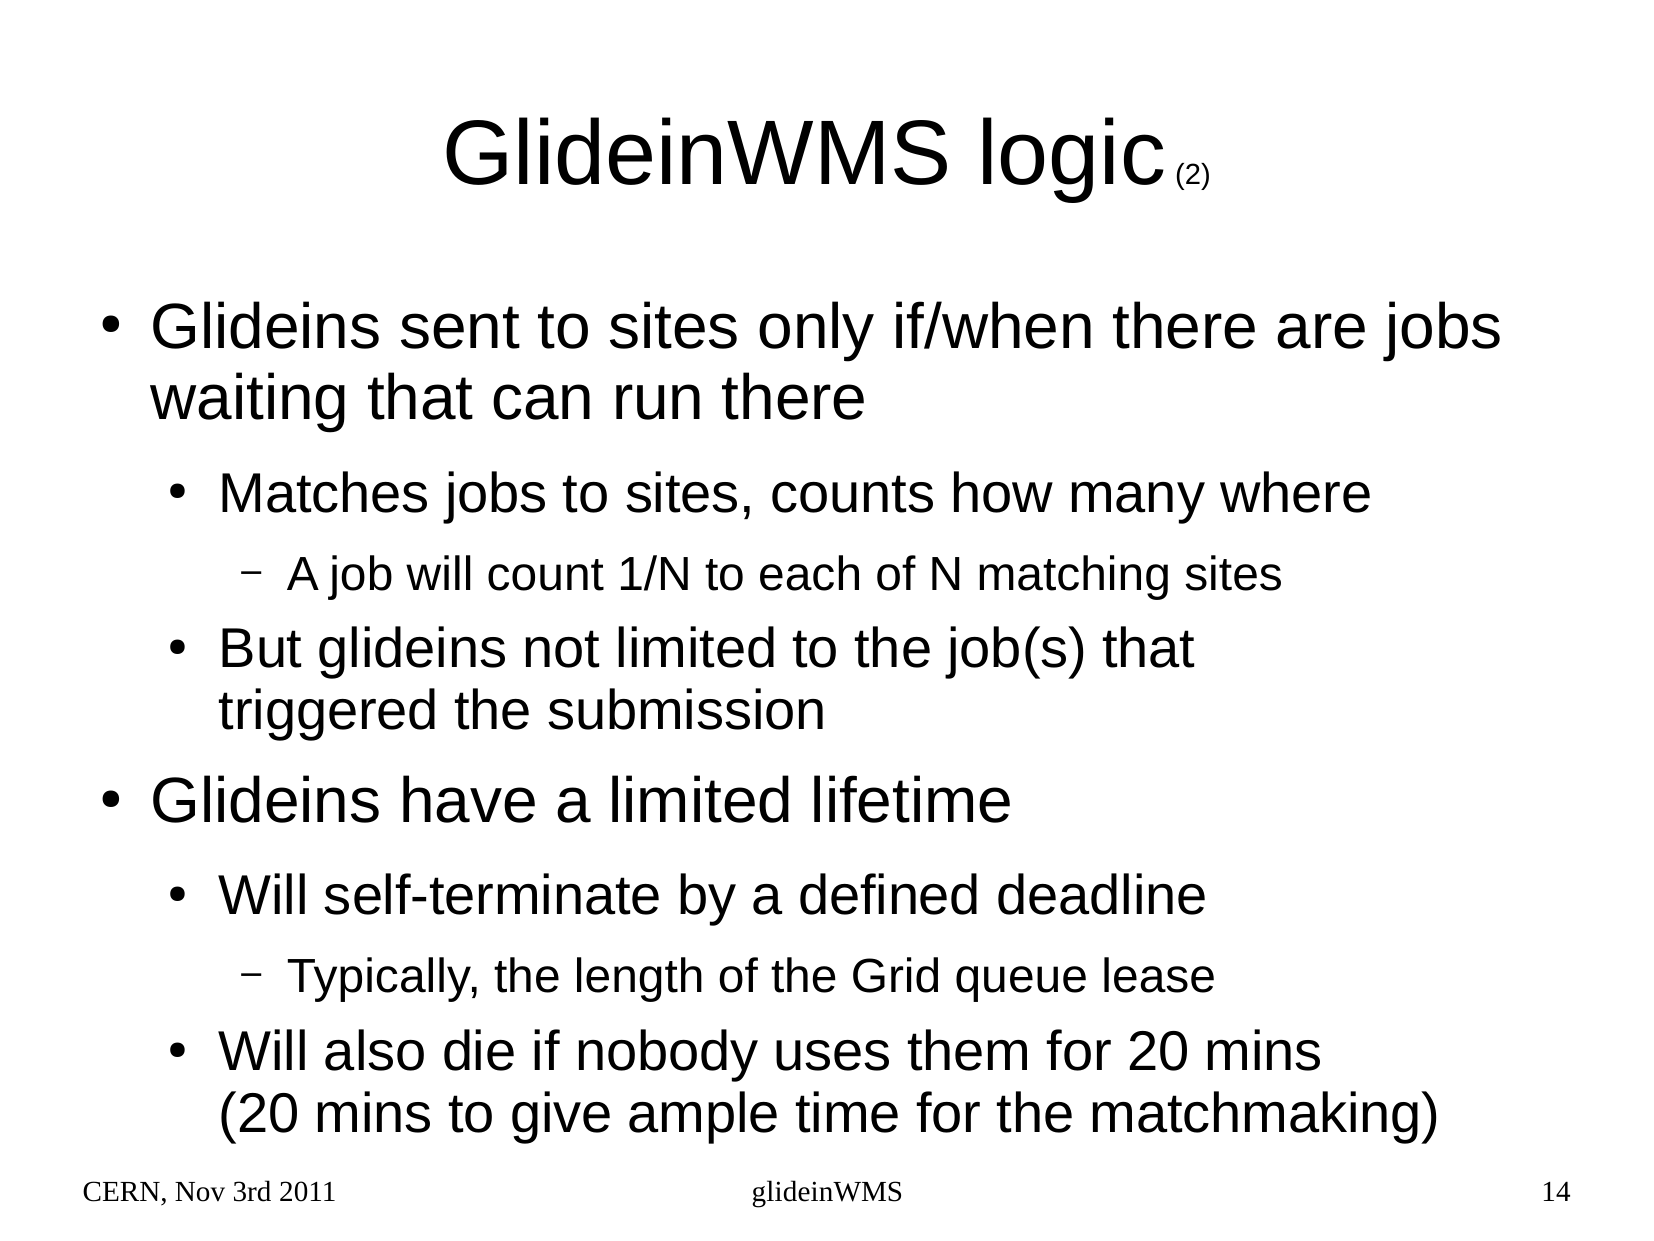

GlideinWMS logic (2)
# Glideins sent to sites only if/when there are jobs waiting that can run there
Matches jobs to sites, counts how many where
A job will count 1/N to each of N matching sites
But glideins not limited to the job(s) that triggered the submission
Glideins have a limited lifetime
Will self-terminate by a defined deadline
Typically, the length of the Grid queue lease
Will also die if nobody uses them for 20 mins
(20 mins to give ample time for the matchmaking)
CERN, Nov 3rd 2011
glideinWMS
14